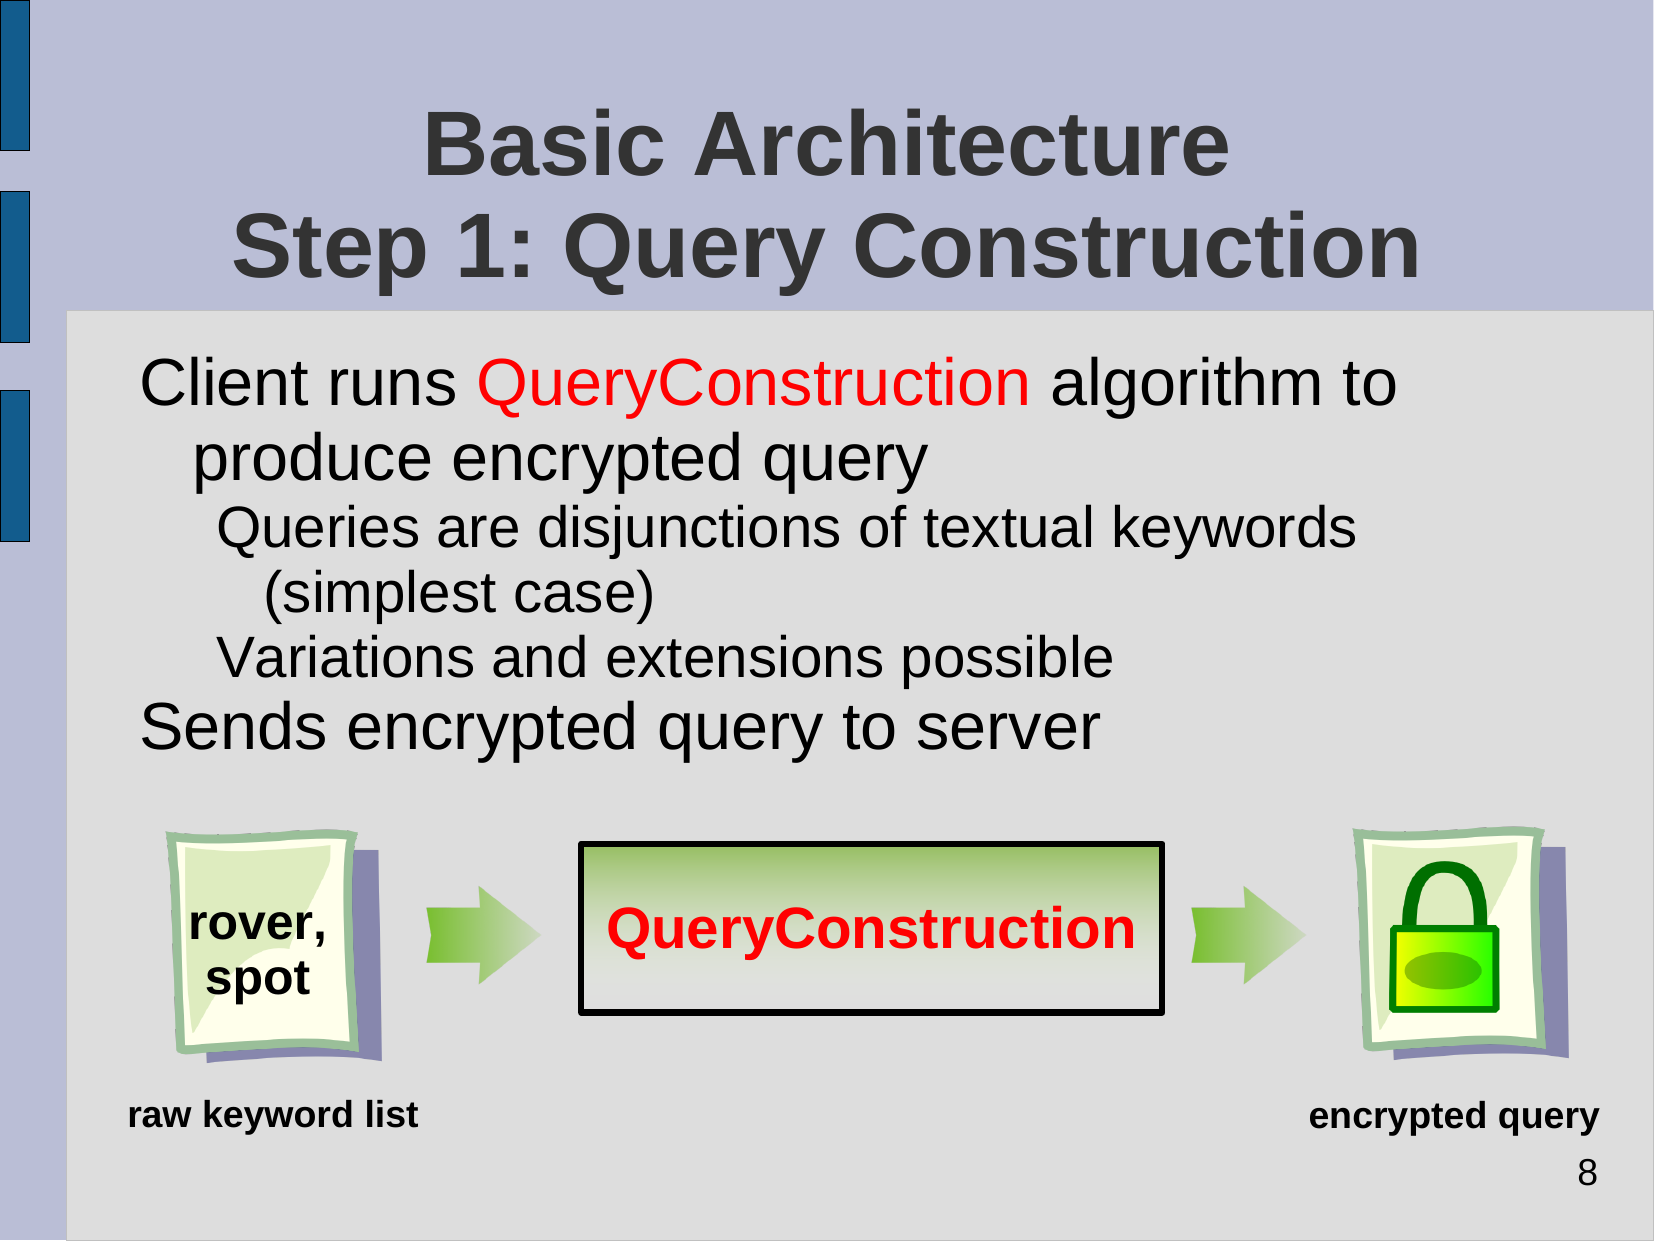

# Basic Architecture Step 1: Query Construction
Client runs QueryConstruction algorithm to produce encrypted query
Queries are disjunctions of textual keywords (simplest case)
Variations and extensions possible
Sends encrypted query to server
rover,
spot
QueryConstruction
raw keyword list
encrypted query